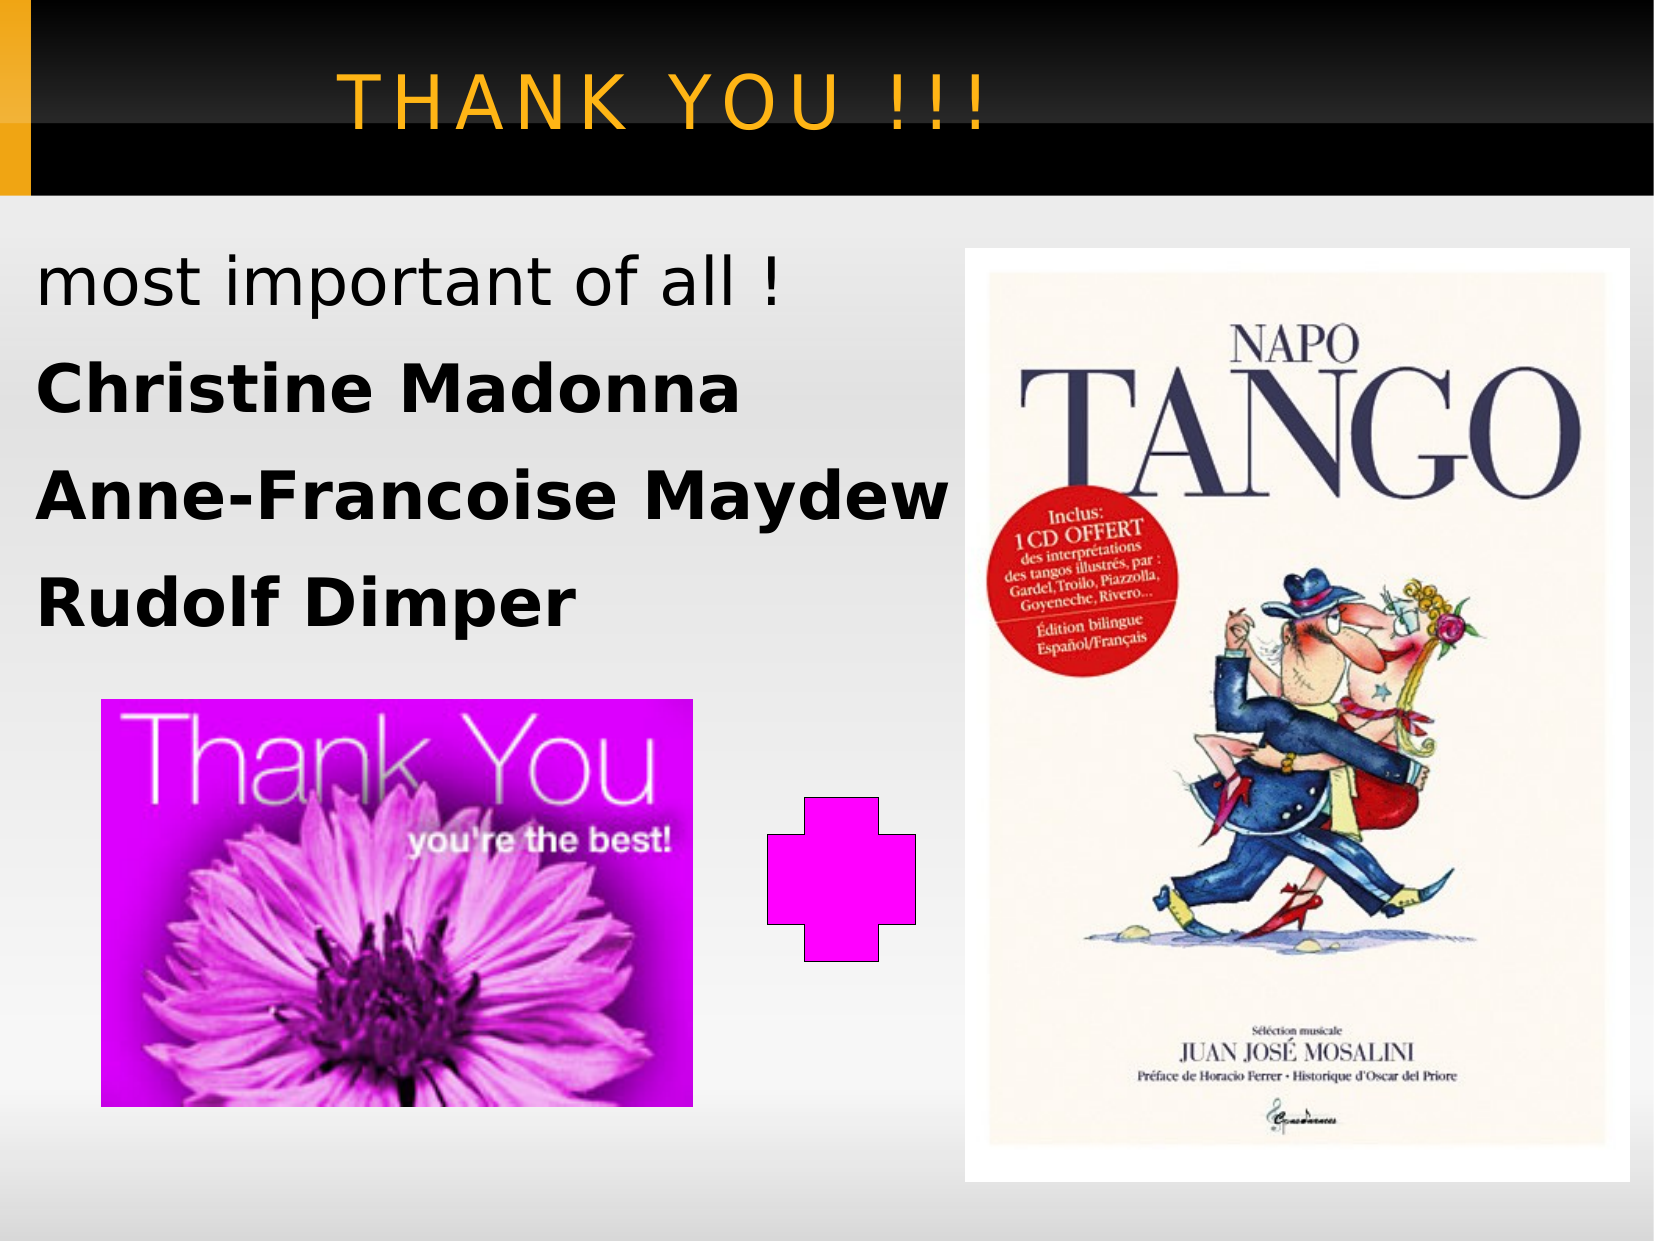

# THANK YOU !!!
most important of all !
Christine Madonna
Anne-Francoise Maydew
Rudolf Dimper